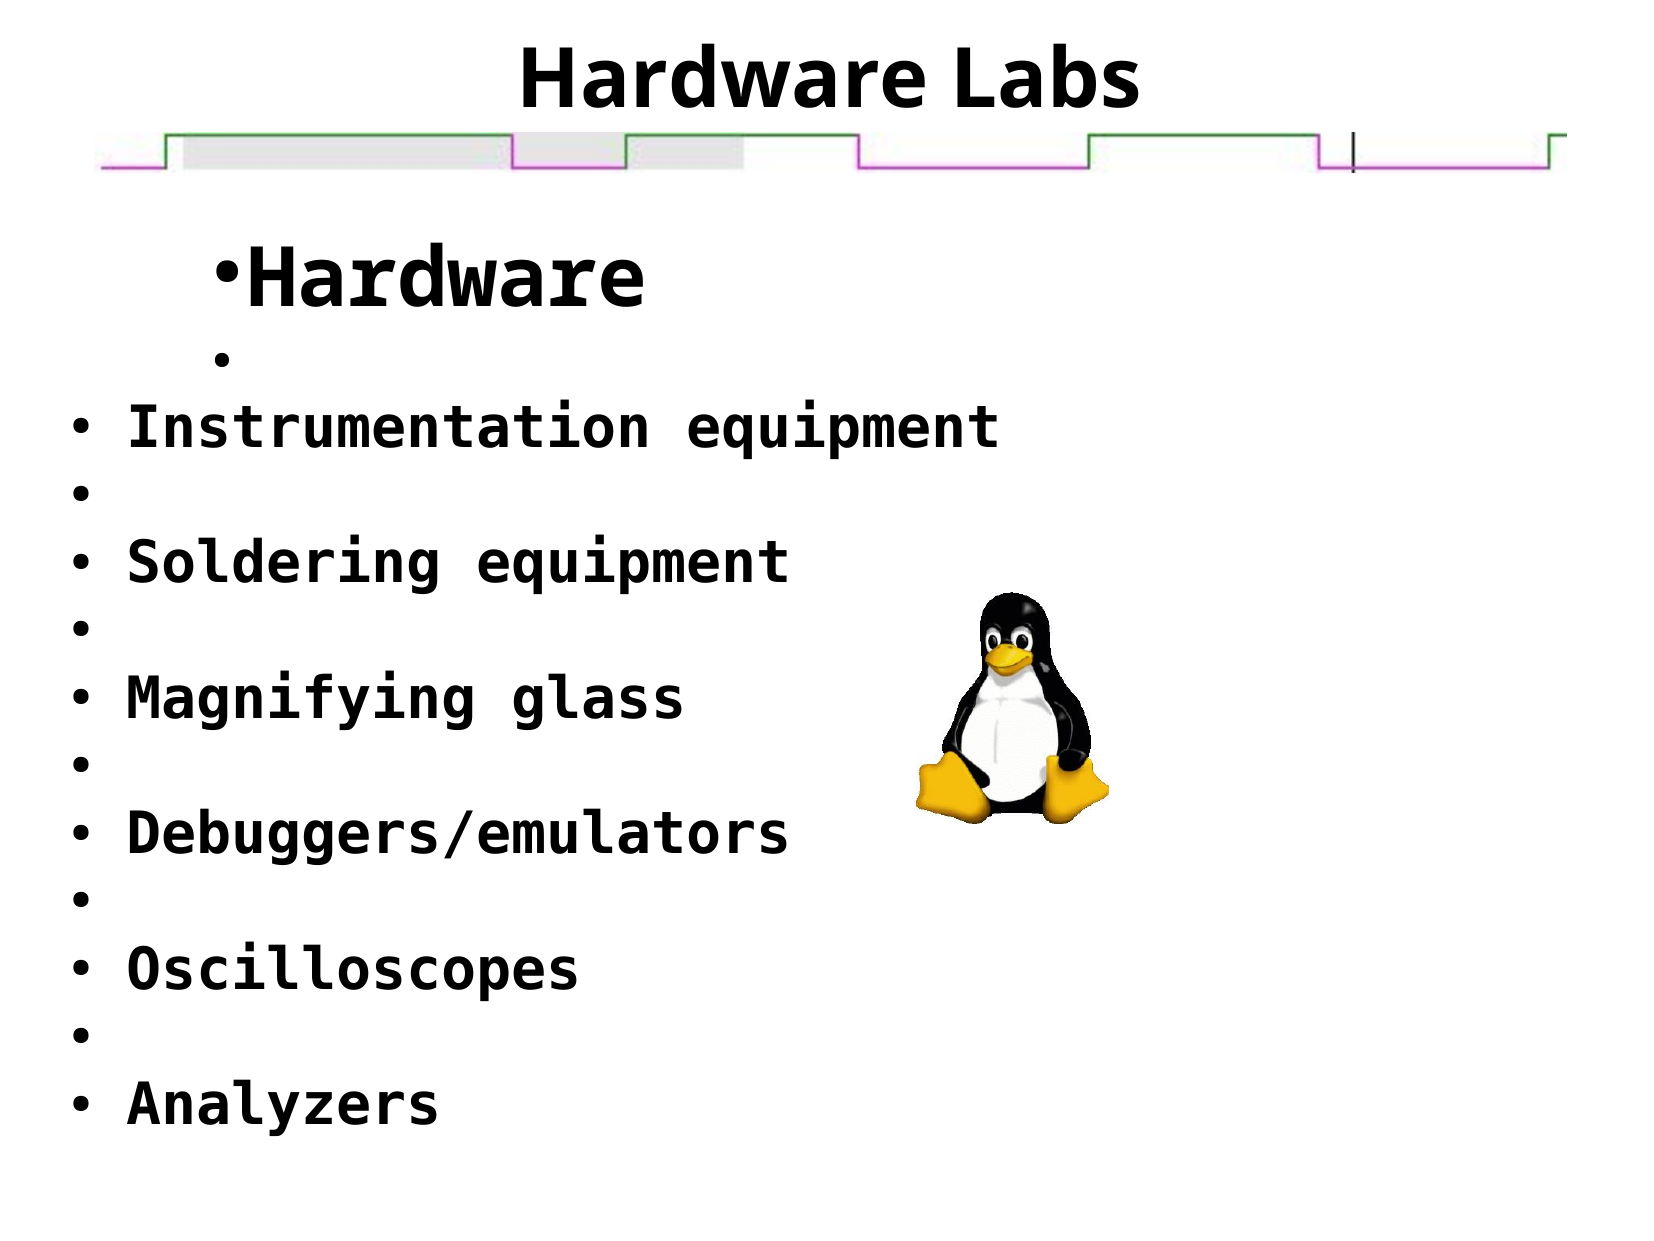

Hardware Labs
Hardware
 Instrumentation equipment
 Soldering equipment
 Magnifying glass
 Debuggers/emulators
 Oscilloscopes
 Analyzers